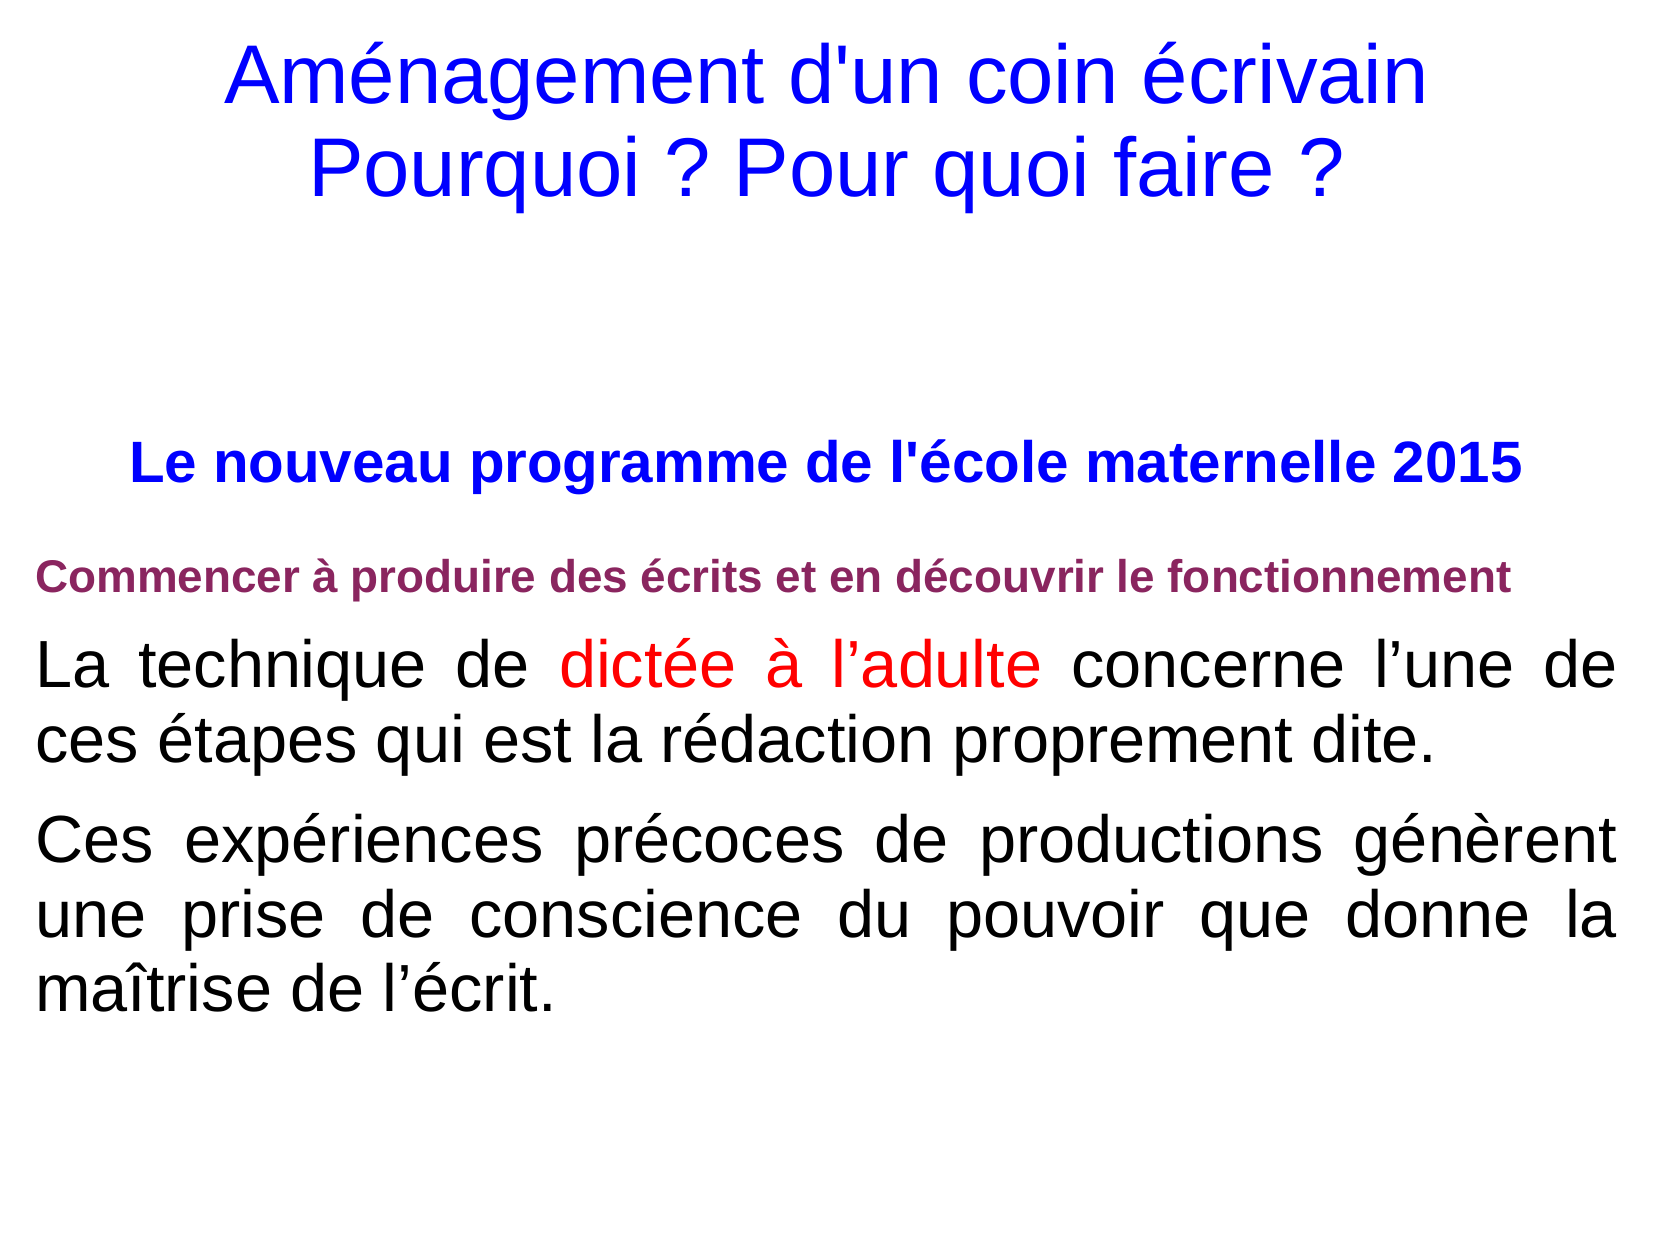

# Aménagement d'un coin écrivain Pourquoi ? Pour quoi faire ?
Le nouveau programme de l'école maternelle 2015
Commencer à produire des écrits et en découvrir le fonctionnement
La technique de dictée à l’adulte concerne l’une de ces étapes qui est la rédaction proprement dite.
Ces expériences précoces de productions génèrent une prise de conscience du pouvoir que donne la maîtrise de l’écrit.